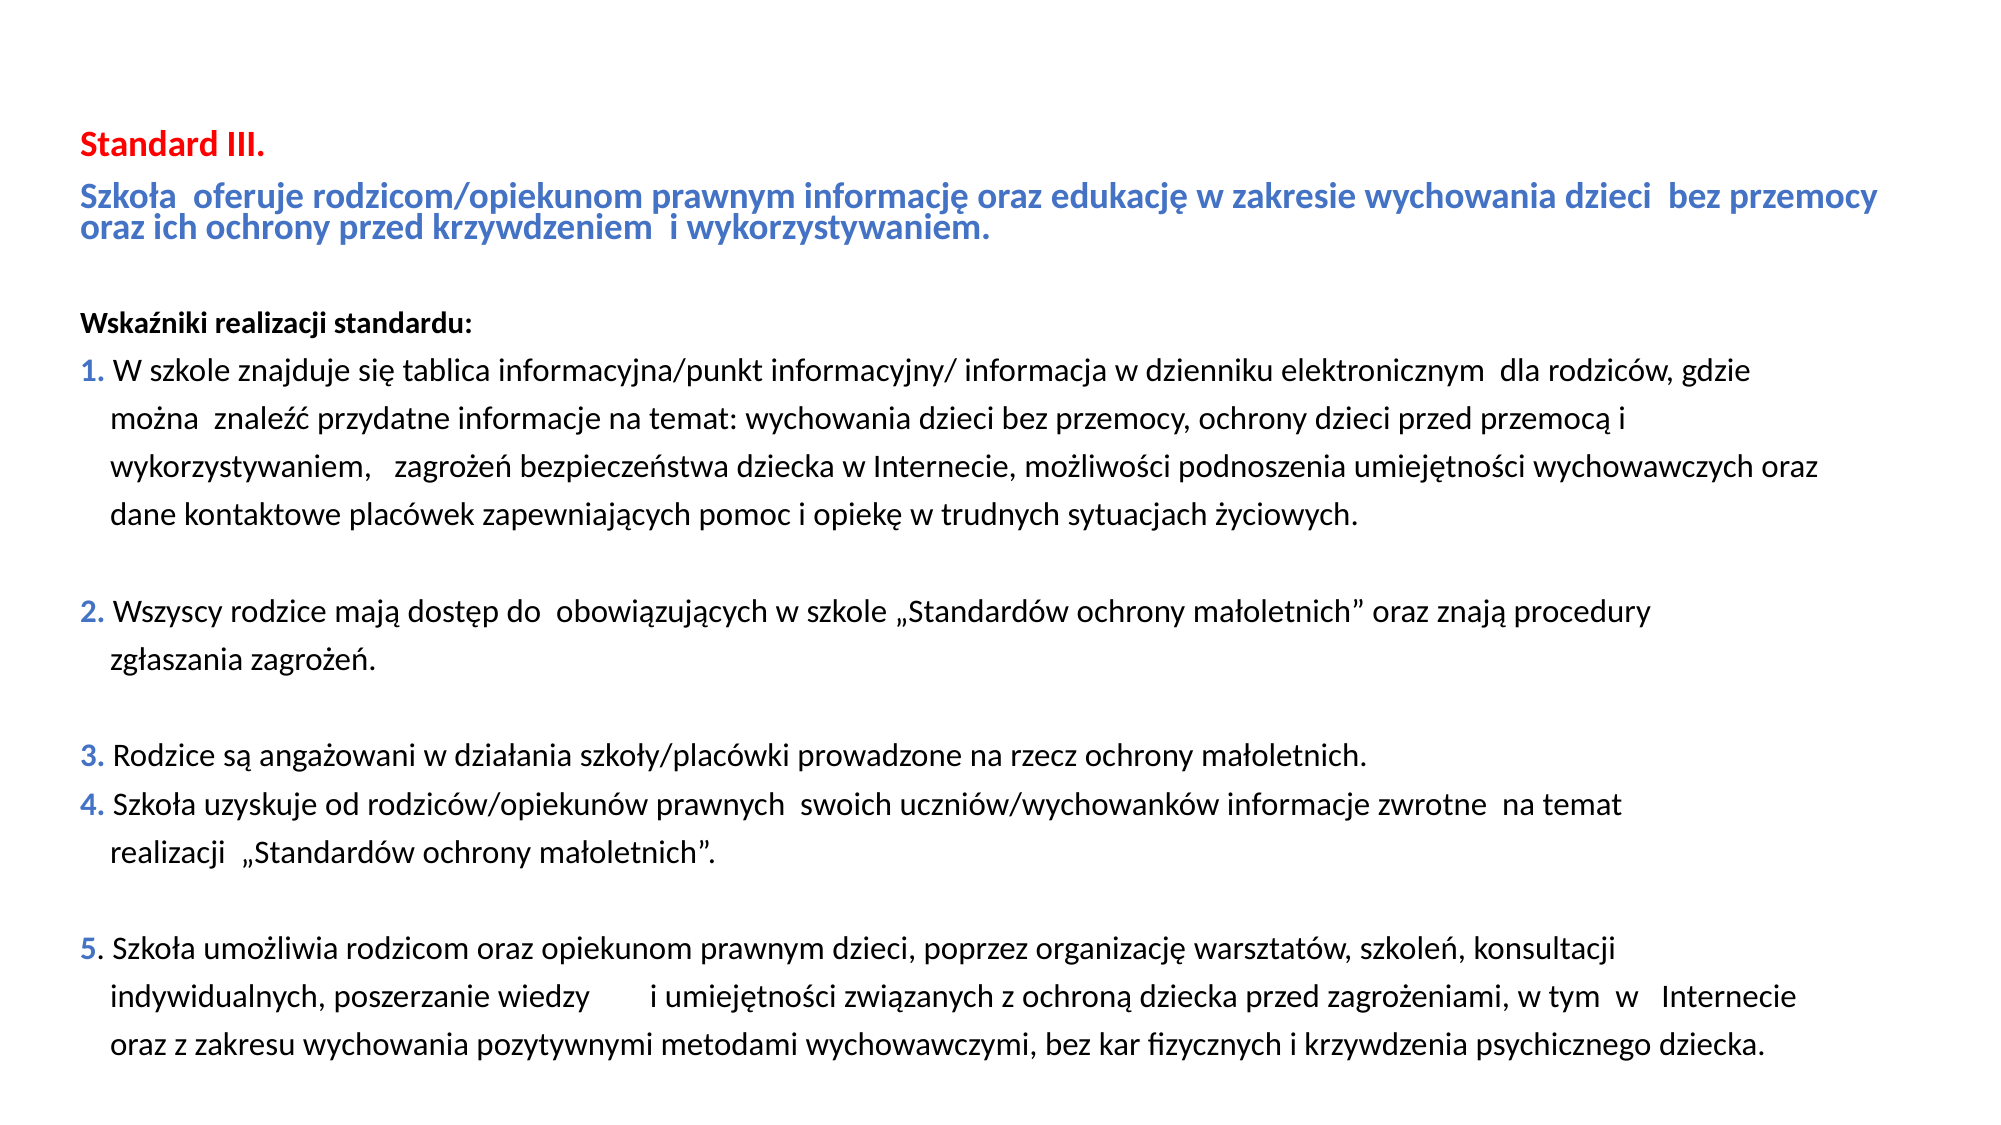

# Standard III.
Szkoła oferuje rodzicom/opiekunom prawnym informację oraz edukację w zakresie wychowania dzieci bez przemocy oraz ich ochrony przed krzywdzeniem i wykorzystywaniem.
Wskaźniki realizacji standardu:
1. W szkole znajduje się tablica informacyjna/punkt informacyjny/ informacja w dzienniku elektronicznym dla rodziców, gdzie
 można znaleźć przydatne informacje na temat: wychowania dzieci bez przemocy, ochrony dzieci przed przemocą i
 wykorzystywaniem, zagrożeń bezpieczeństwa dziecka w Internecie, możliwości podnoszenia umiejętności wychowawczych oraz
 dane kontaktowe placówek zapewniających pomoc i opiekę w trudnych sytuacjach życiowych.
2. Wszyscy rodzice mają dostęp do obowiązujących w szkole „Standardów ochrony małoletnich” oraz znają procedury
 zgłaszania zagrożeń.
3. Rodzice są angażowani w działania szkoły/placówki prowadzone na rzecz ochrony małoletnich.
4. Szkoła uzyskuje od rodziców/opiekunów prawnych swoich uczniów/wychowanków informacje zwrotne na temat
 realizacji „Standardów ochrony małoletnich”.
5. Szkoła umożliwia rodzicom oraz opiekunom prawnym dzieci, poprzez organizację warsztatów, szkoleń, konsultacji
 indywidualnych, poszerzanie wiedzy i umiejętności związanych z ochroną dziecka przed zagrożeniami, w tym w Internecie
 oraz z zakresu wychowania pozytywnymi metodami wychowawczymi, bez kar fizycznych i krzywdzenia psychicznego dziecka.